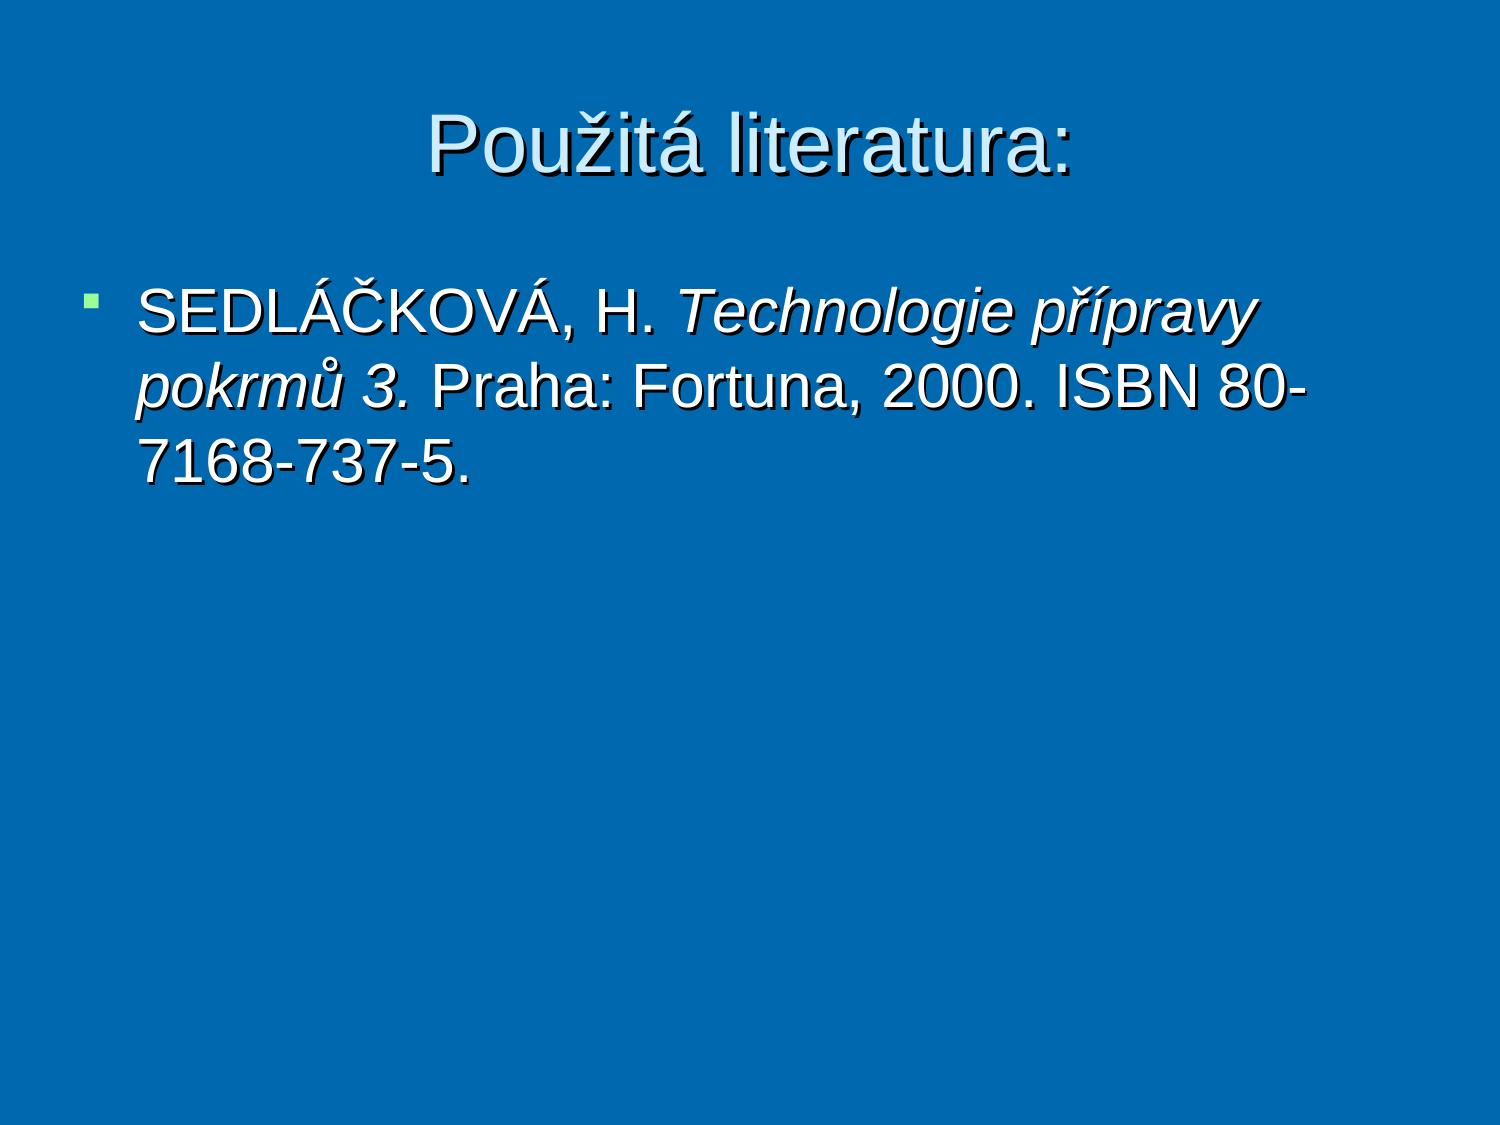

# Použitá literatura:
SEDLÁČKOVÁ, H. Technologie přípravy pokrmů 3. Praha: Fortuna, 2000. ISBN 80-7168-737-5.